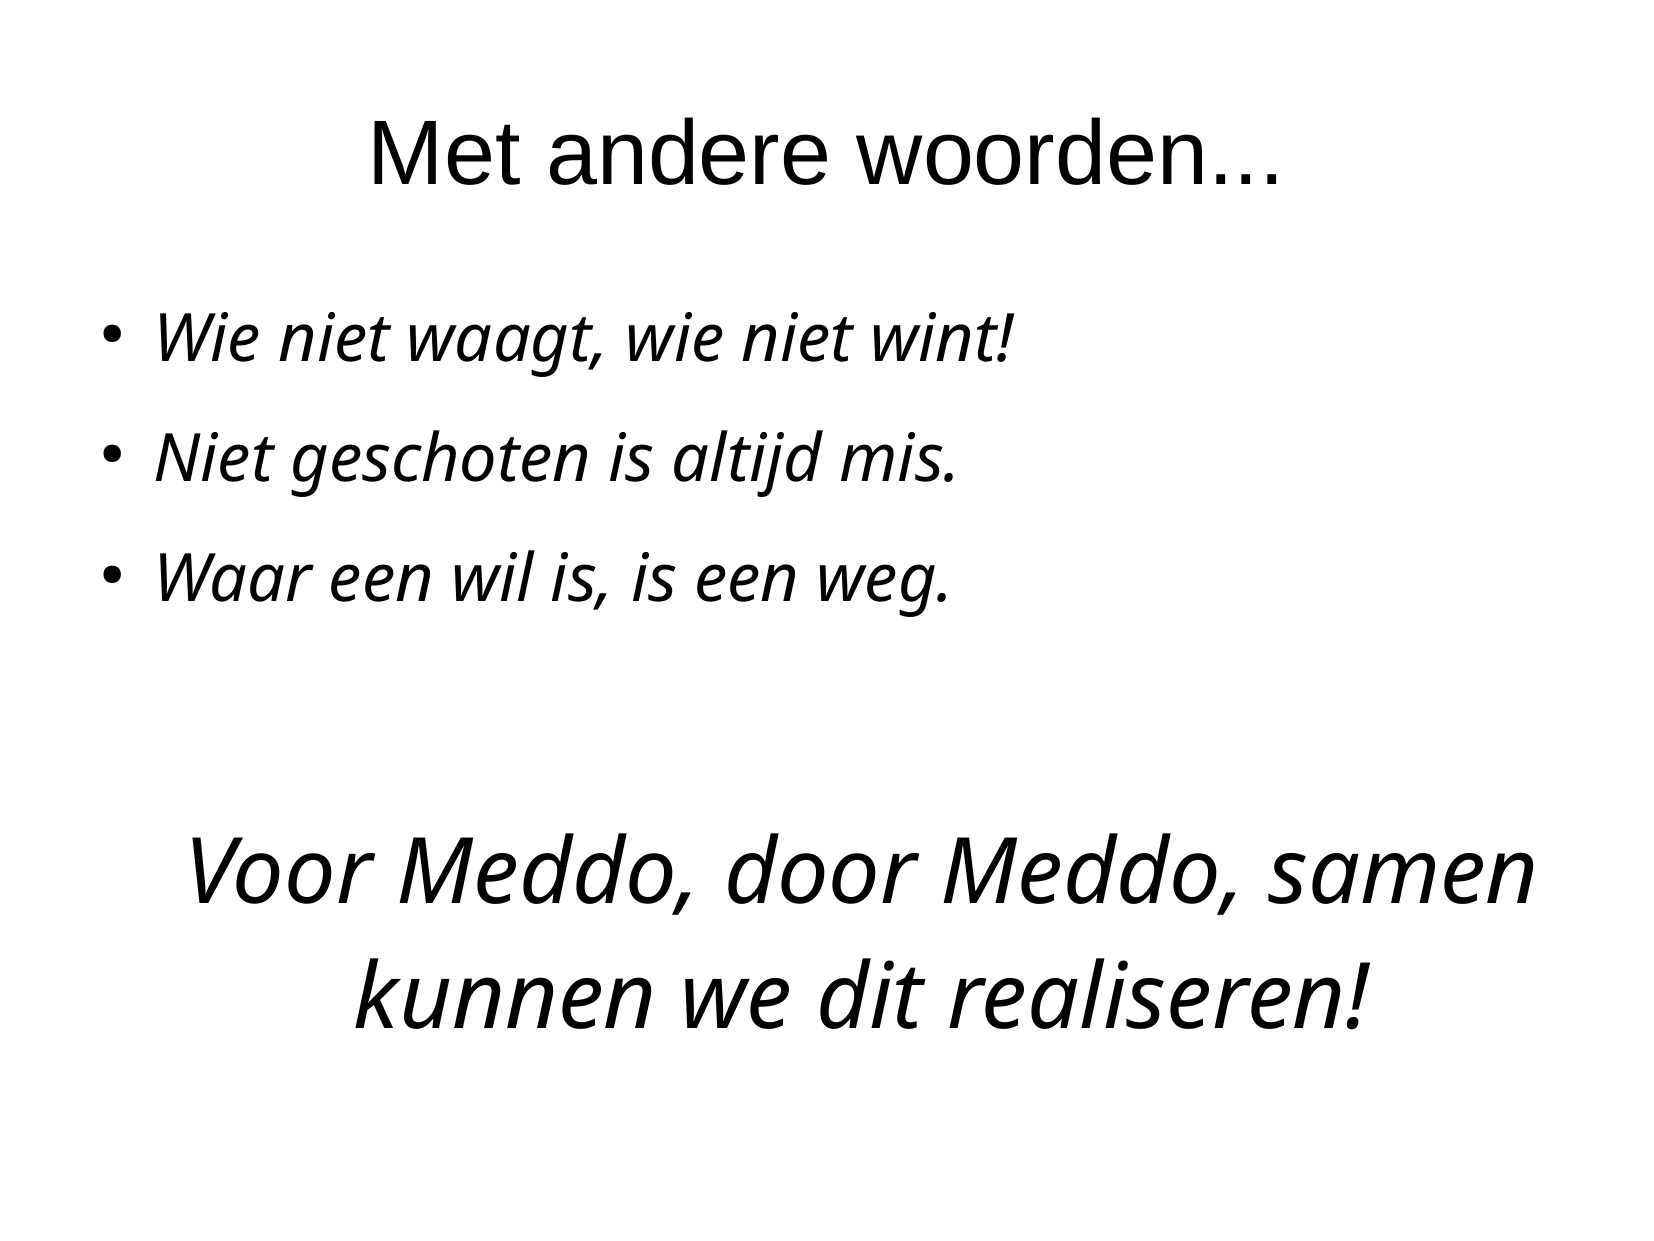

# Met andere woorden...
Wie niet waagt, wie niet wint!
Niet geschoten is altijd mis.
Waar een wil is, is een weg.
Voor Meddo, door Meddo, samen kunnen we dit realiseren!